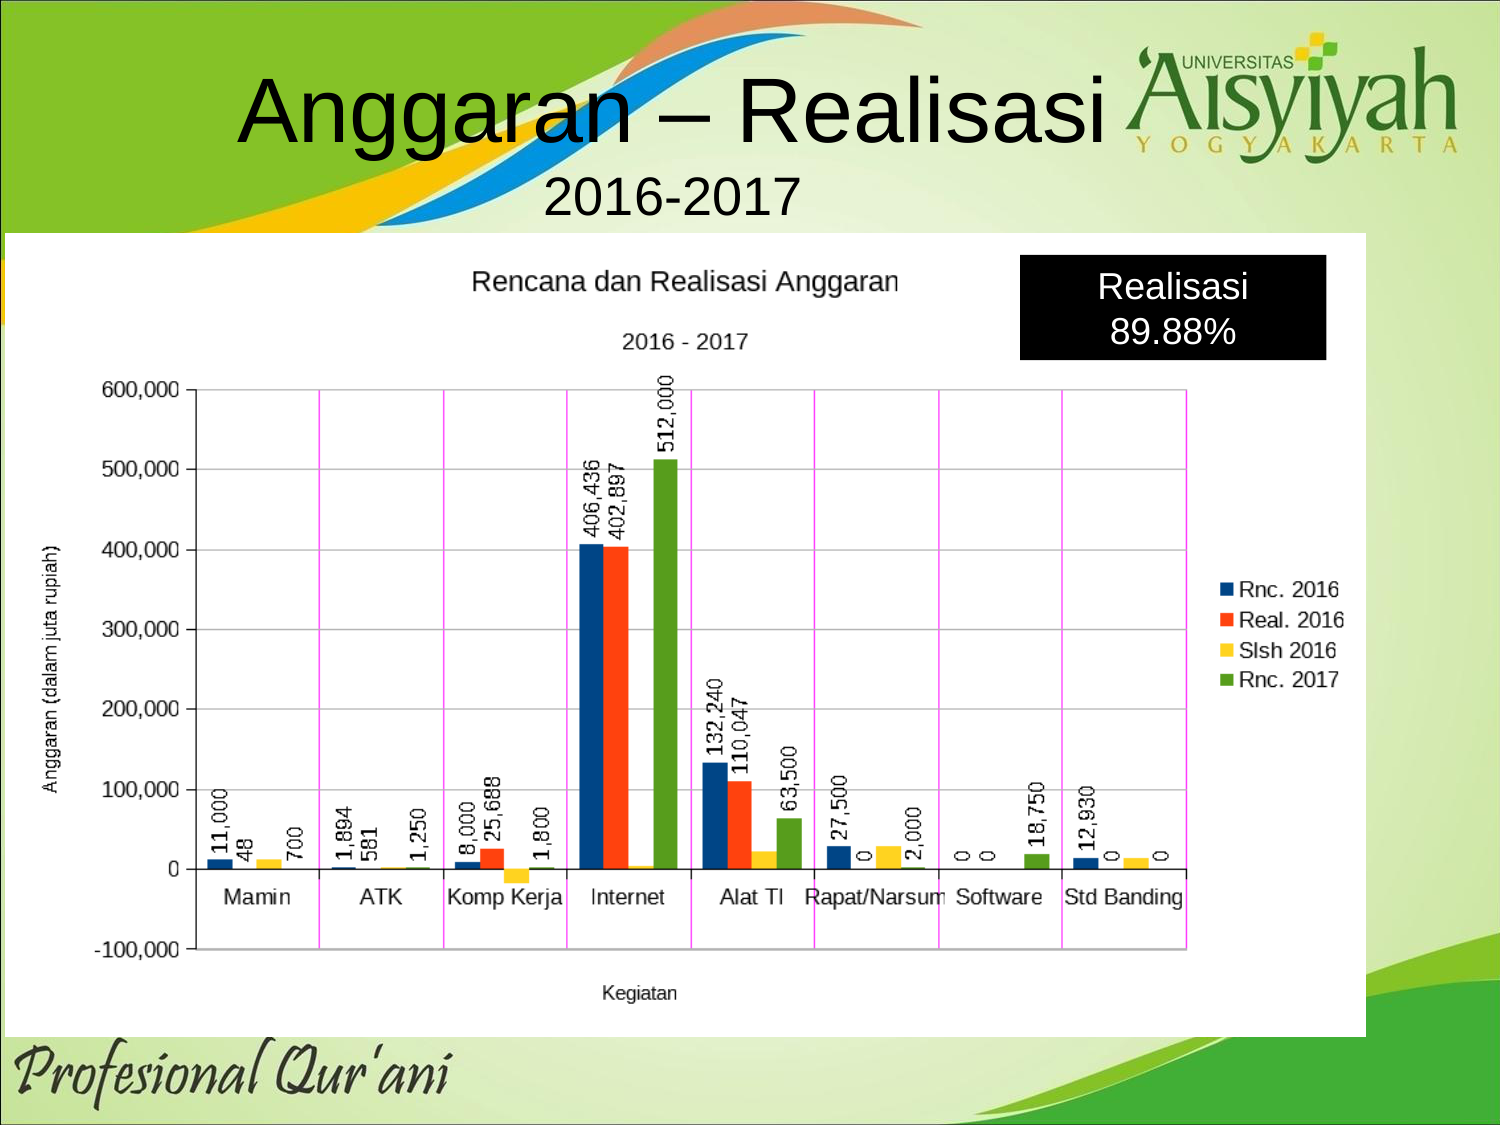

# Anggaran – Realisasi 2016-2017
Realisasi
89.88%